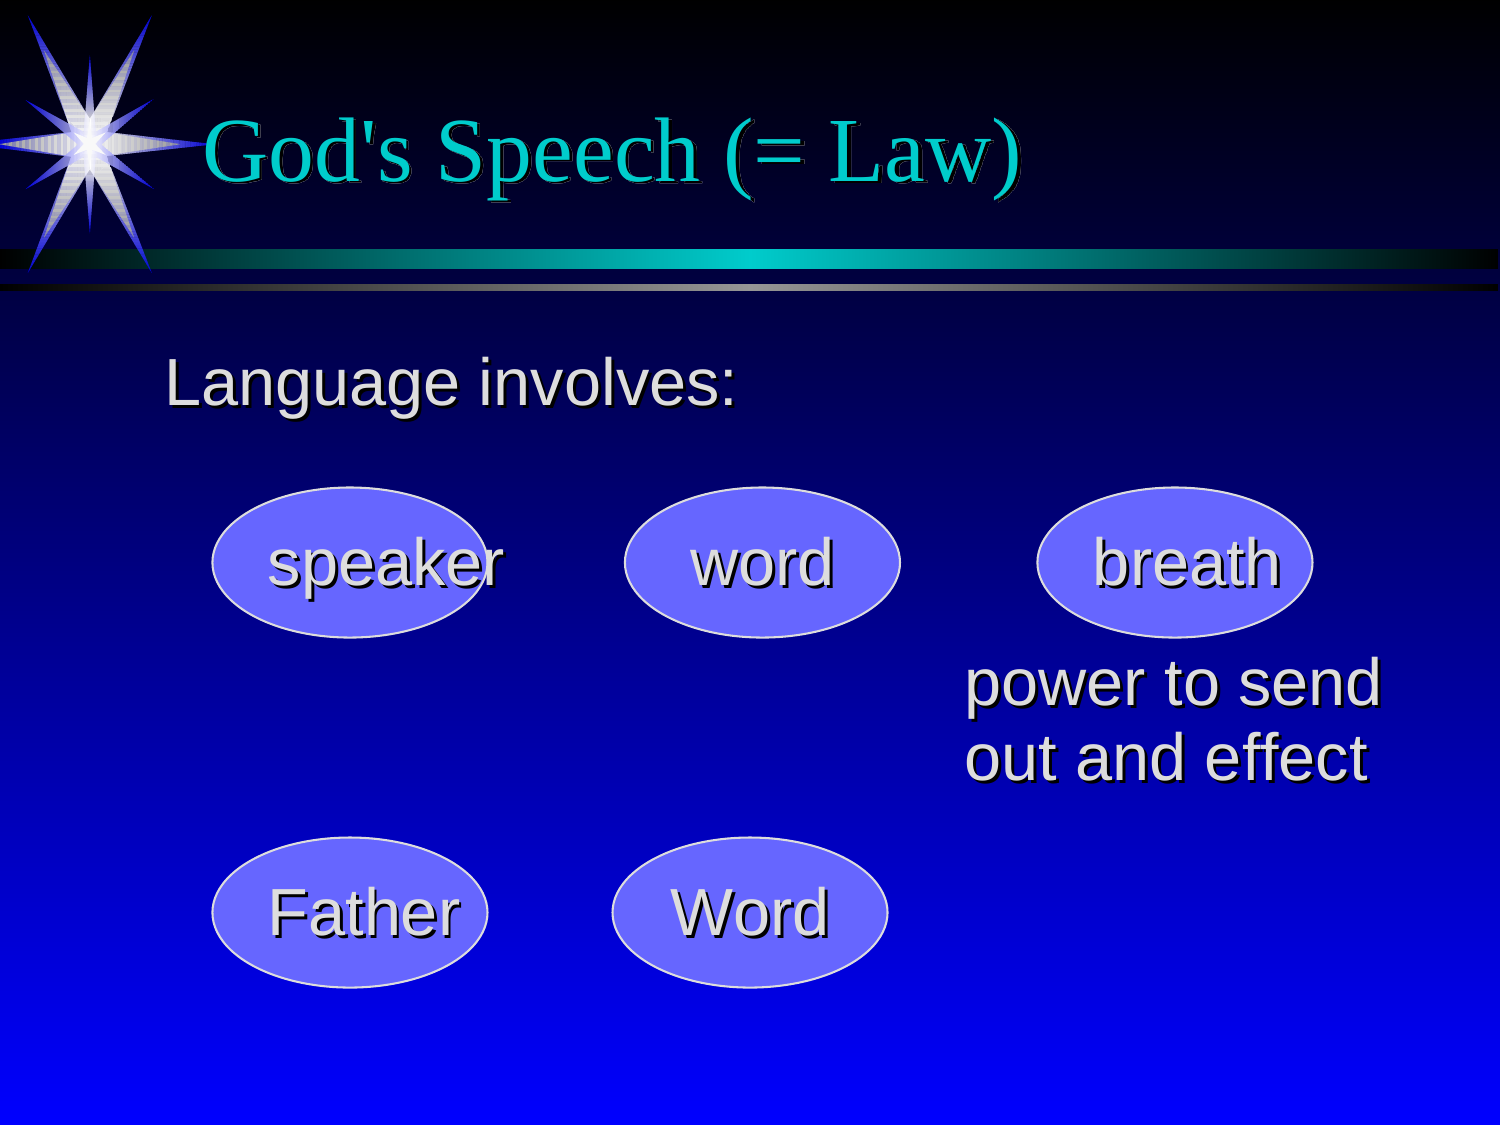

# God's Speech (= Law)
Language involves:
speaker
word
breath
power to send out and effect
Father
Word